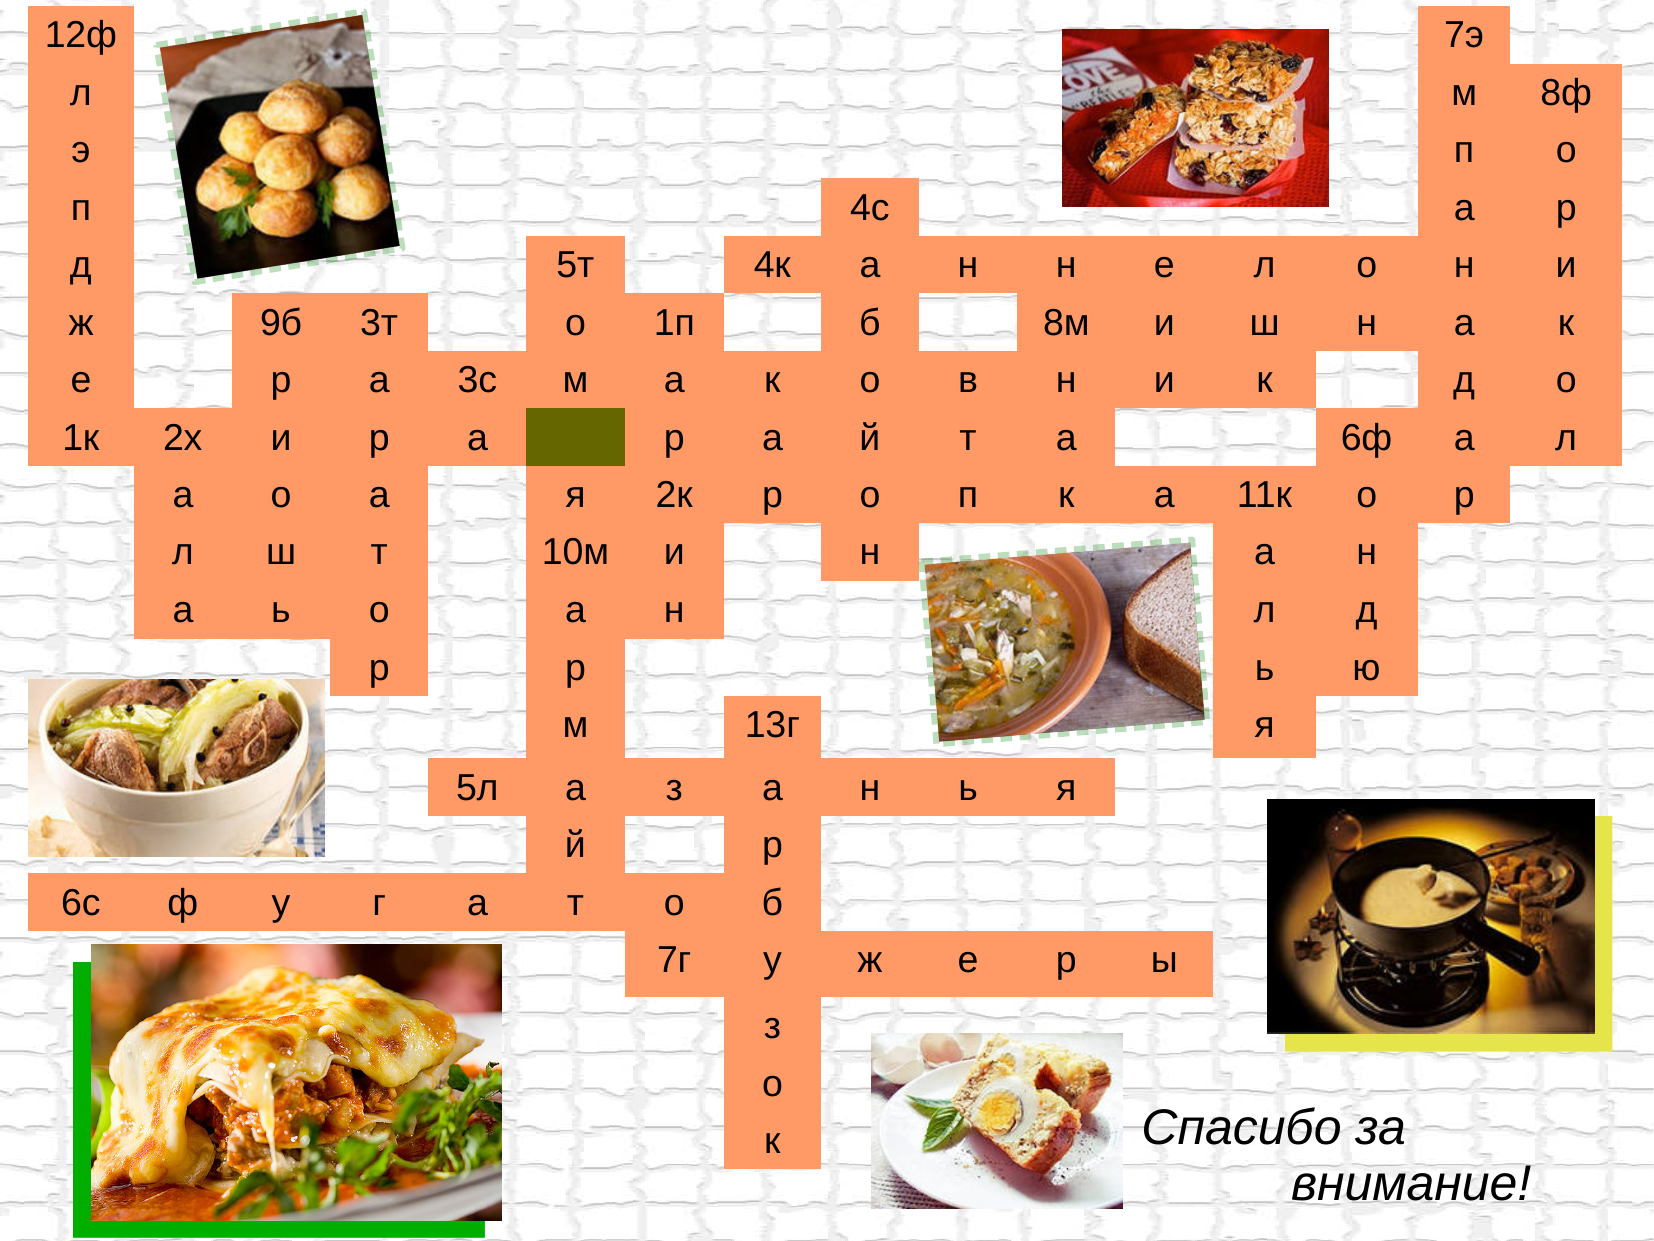

| 12ф | | | | | | | | | | | | | | 7э | |
| --- | --- | --- | --- | --- | --- | --- | --- | --- | --- | --- | --- | --- | --- | --- | --- |
| л | | | | | | | | | | | | | | м | 8ф |
| э | | | | | | | | | | | | | | п | о |
| п | | | | | | | | 4с | | | | | | а | р |
| д | | | | | 5т | | 4к | а | н | н | е | л | о | н | и |
| ж | | 9б | 3т | | о | 1п | | б | | 8м | и | ш | н | а | к |
| е | | р | а | 3с | м | а | к | о | в | н | и | к | | д | о |
| 1к | 2х | и | р | а | | р | а | й | т | а | | | 6ф | а | л |
| | а | о | а | | я | 2к | р | о | п | к | а | 11к | о | р | |
| | л | ш | т | | 10м | и | | н | | | | а | н | | |
| | а | ь | о | | а | н | | | | | | л | д | | |
| | | | р | | р | | | | | | | ь | ю | | |
| | | | | | м | | 13г | | | | | я | | | |
| | | | | 5л | а | з | а | н | ь | я | | | | | |
| | | | | | й | | р | | | | | | | | |
| 6с | ф | у | г | а | т | о | б | | | | | | | | |
| | | | | | | 7г | у | ж | е | р | ы | | | | |
| | | | | | | | з | | | | | | | | |
| | | | | | | | о | | | | | | | | |
| | | | | | | | к | | | | | | | | |
# Спасибо за внимание!